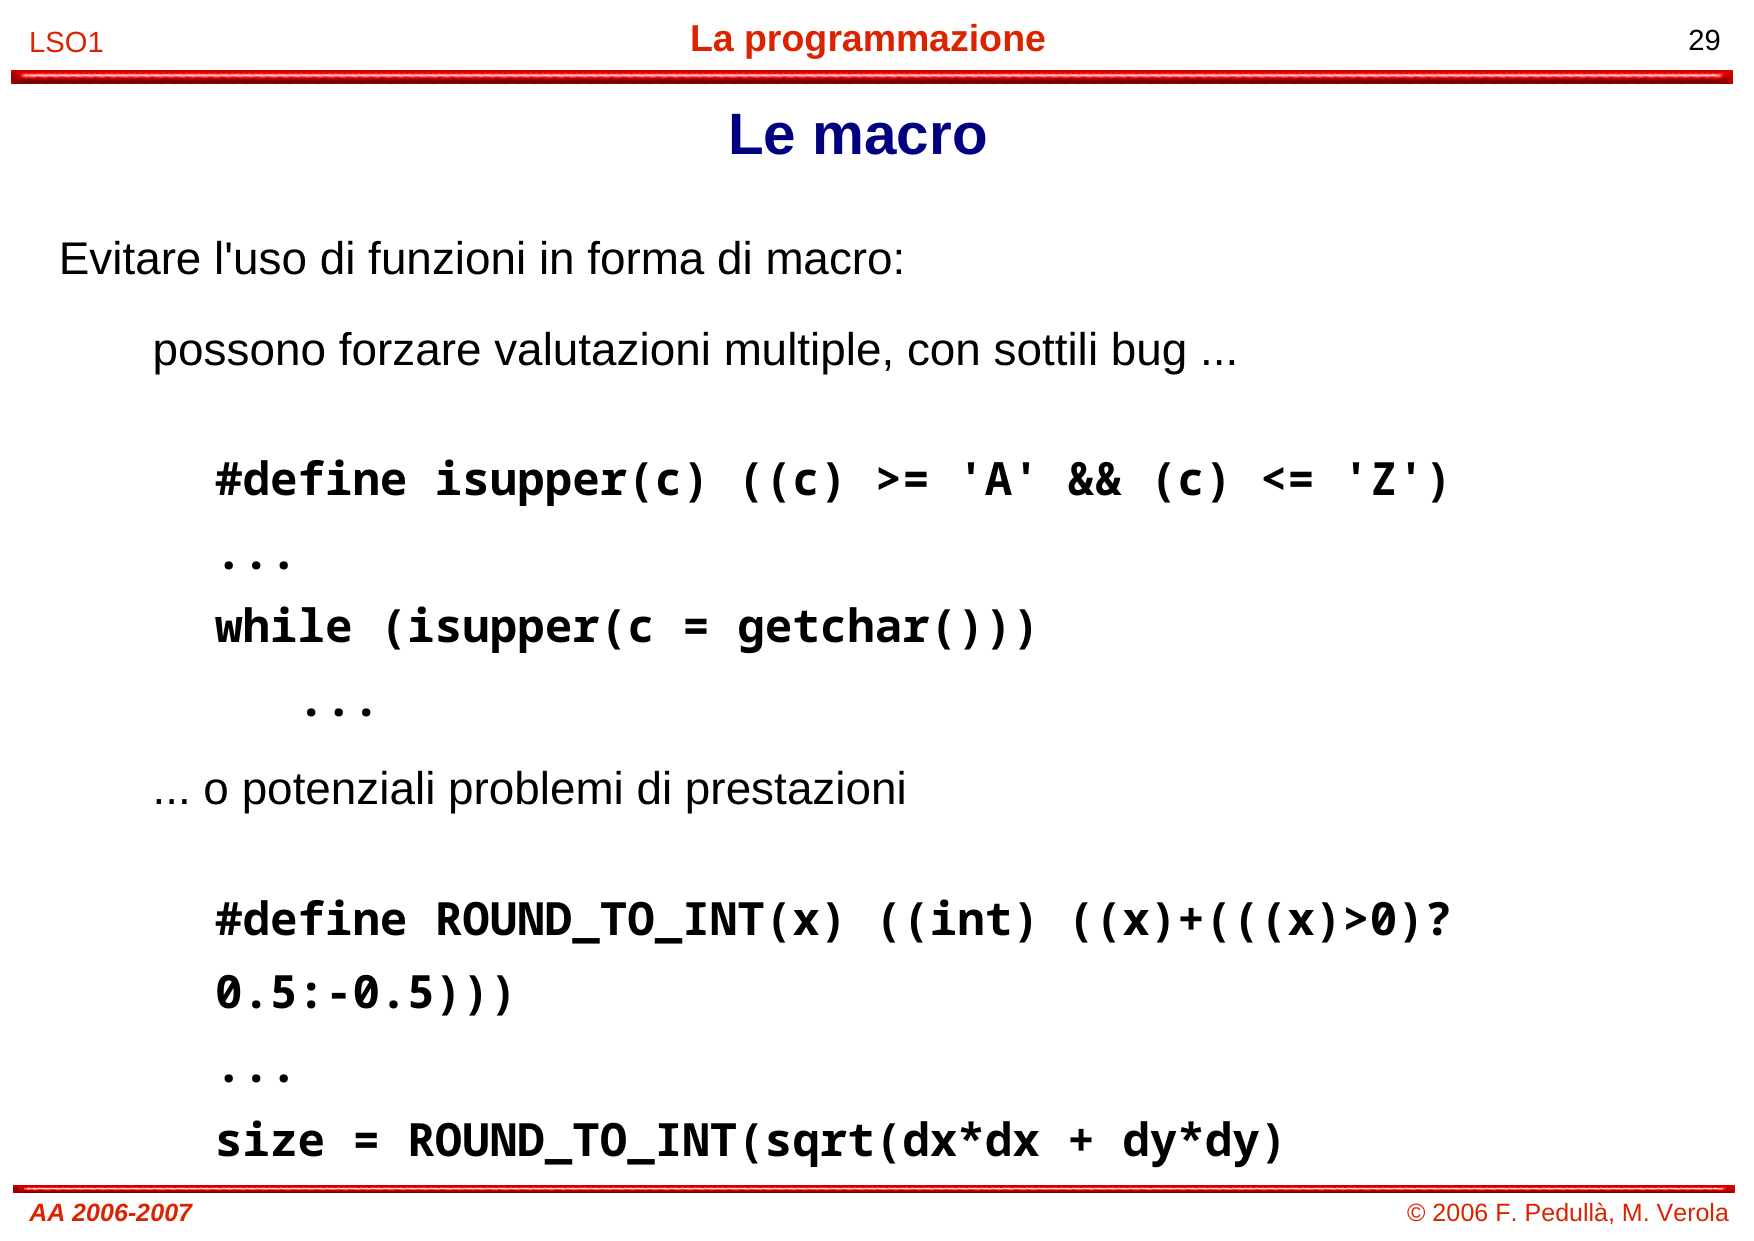

Le macro
# Evitare l'uso di funzioni in forma di macro:
possono forzare valutazioni multiple, con sottili bug ...
#define isupper(c) ((c) >= 'A' && (c) <= 'Z')
...
while (isupper(c = getchar()))
 ...
... o potenziali problemi di prestazioni
#define ROUND_TO_INT(x) ((int) ((x)+(((x)>0)?
0.5:-0.5)))
...
size = ROUND_TO_INT(sqrt(dx*dx + dy*dy)